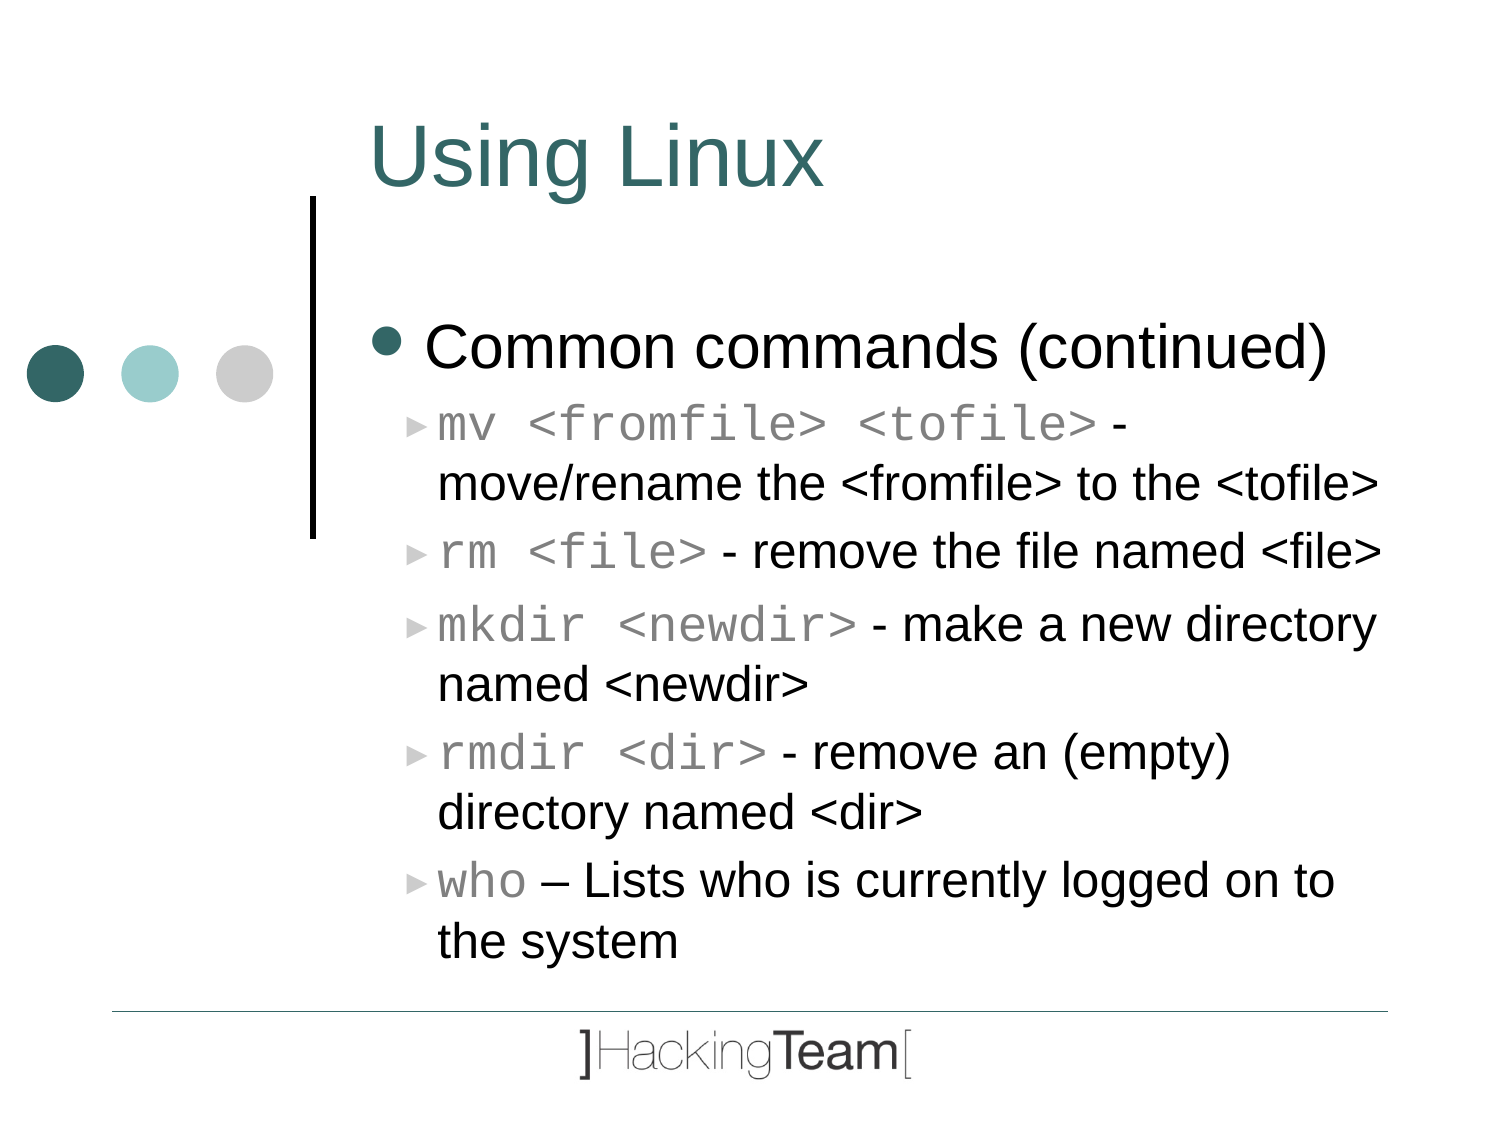

# Using Linux
Common commands (continued)
mv <fromfile> <tofile> - move/rename the <fromfile> to the <tofile>
rm <file> - remove the file named <file>
mkdir <newdir> - make a new directory named <newdir>
rmdir <dir> - remove an (empty) directory named <dir>
who – Lists who is currently logged on to the system